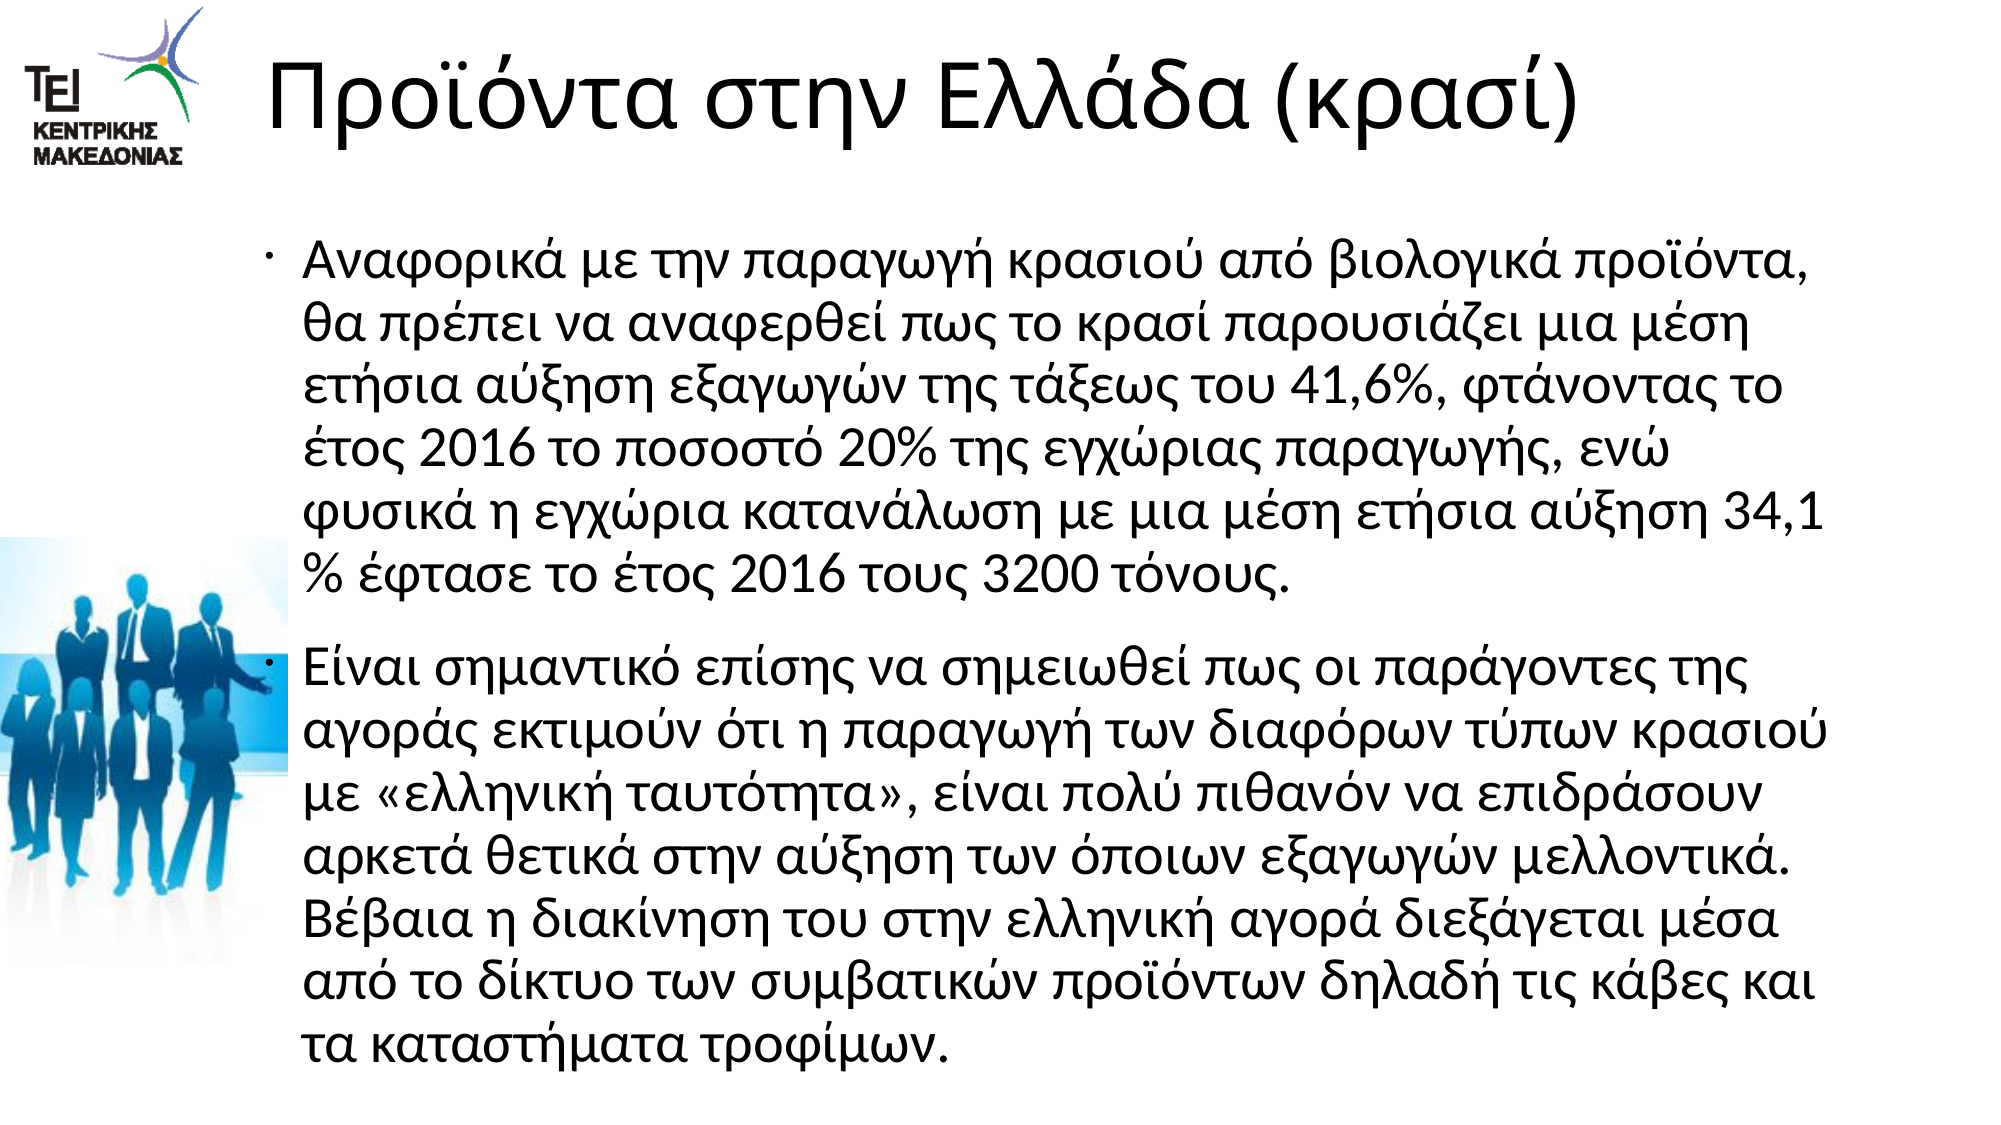

# Προϊόντα στην Ελλάδα (κρασί)
Αναφορικά με την παραγωγή κρασιού από βιολογικά προϊόντα, θα πρέπει να αναφερθεί πως το κρασί παρουσιάζει μια μέση ετήσια αύξηση εξαγωγών της τάξεως του 41,6%, φτάνοντας το έτος 2016 το ποσοστό 20% της εγχώριας παραγωγής, ενώ φυσικά η εγχώρια κατανάλωση με μια μέση ετήσια αύξηση 34,1 % έφτασε το έτος 2016 τους 3200 τόνους.
Είναι σημαντικό επίσης να σημειωθεί πως οι παράγοντες της αγοράς εκτιμούν ότι η παραγωγή των διαφόρων τύπων κρασιού με «ελληνική ταυτότητα», είναι πολύ πιθανόν να επιδράσουν αρκετά θετικά στην αύξηση των όποιων εξαγωγών μελλοντικά. Βέβαια η διακίνηση του στην ελληνική αγορά διεξάγεται μέσα από το δίκτυο των συμβατικών προϊόντων δηλαδή τις κάβες και τα καταστήματα τροφίμων.